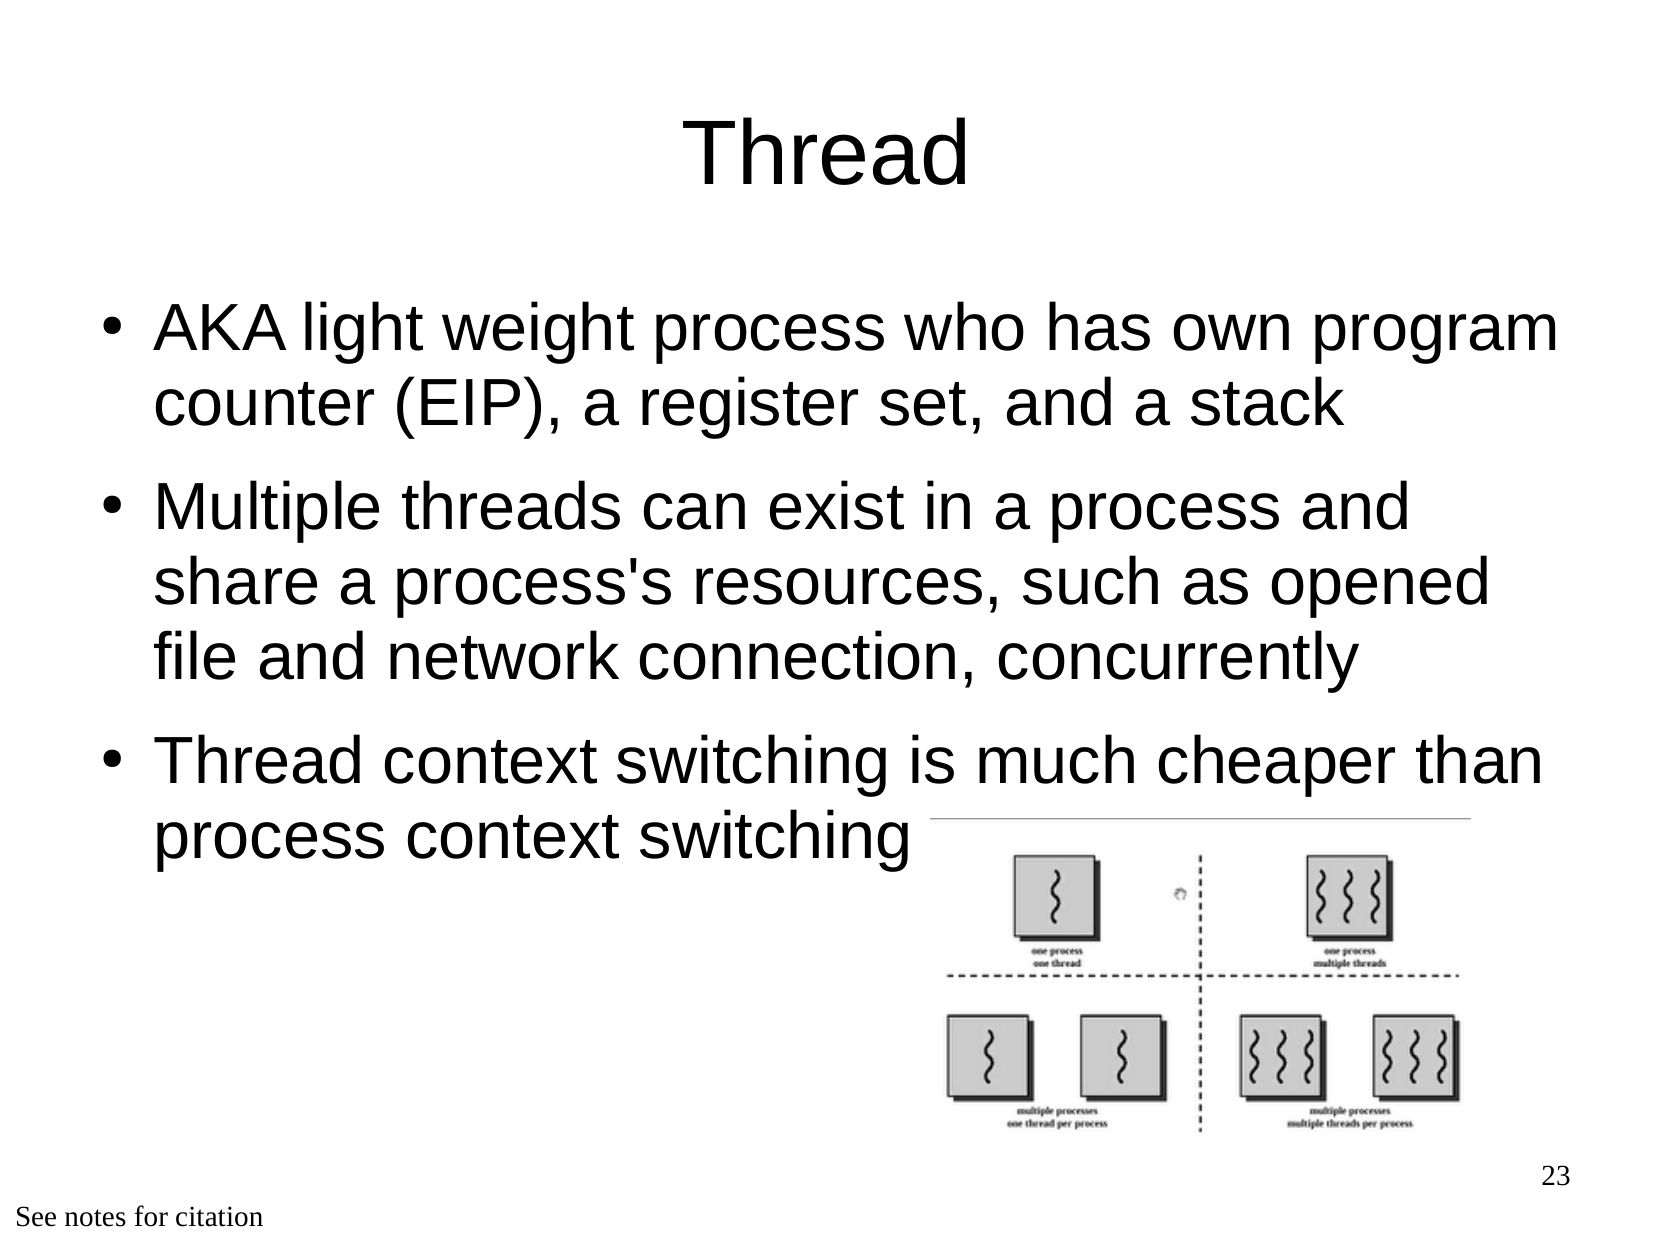

# Thread
AKA light weight process who has own program counter (EIP), a register set, and a stack
Multiple threads can exist in a process and share a process's resources, such as opened file and network connection, concurrently
Thread context switching is much cheaper than process context switching
23
See notes for citation